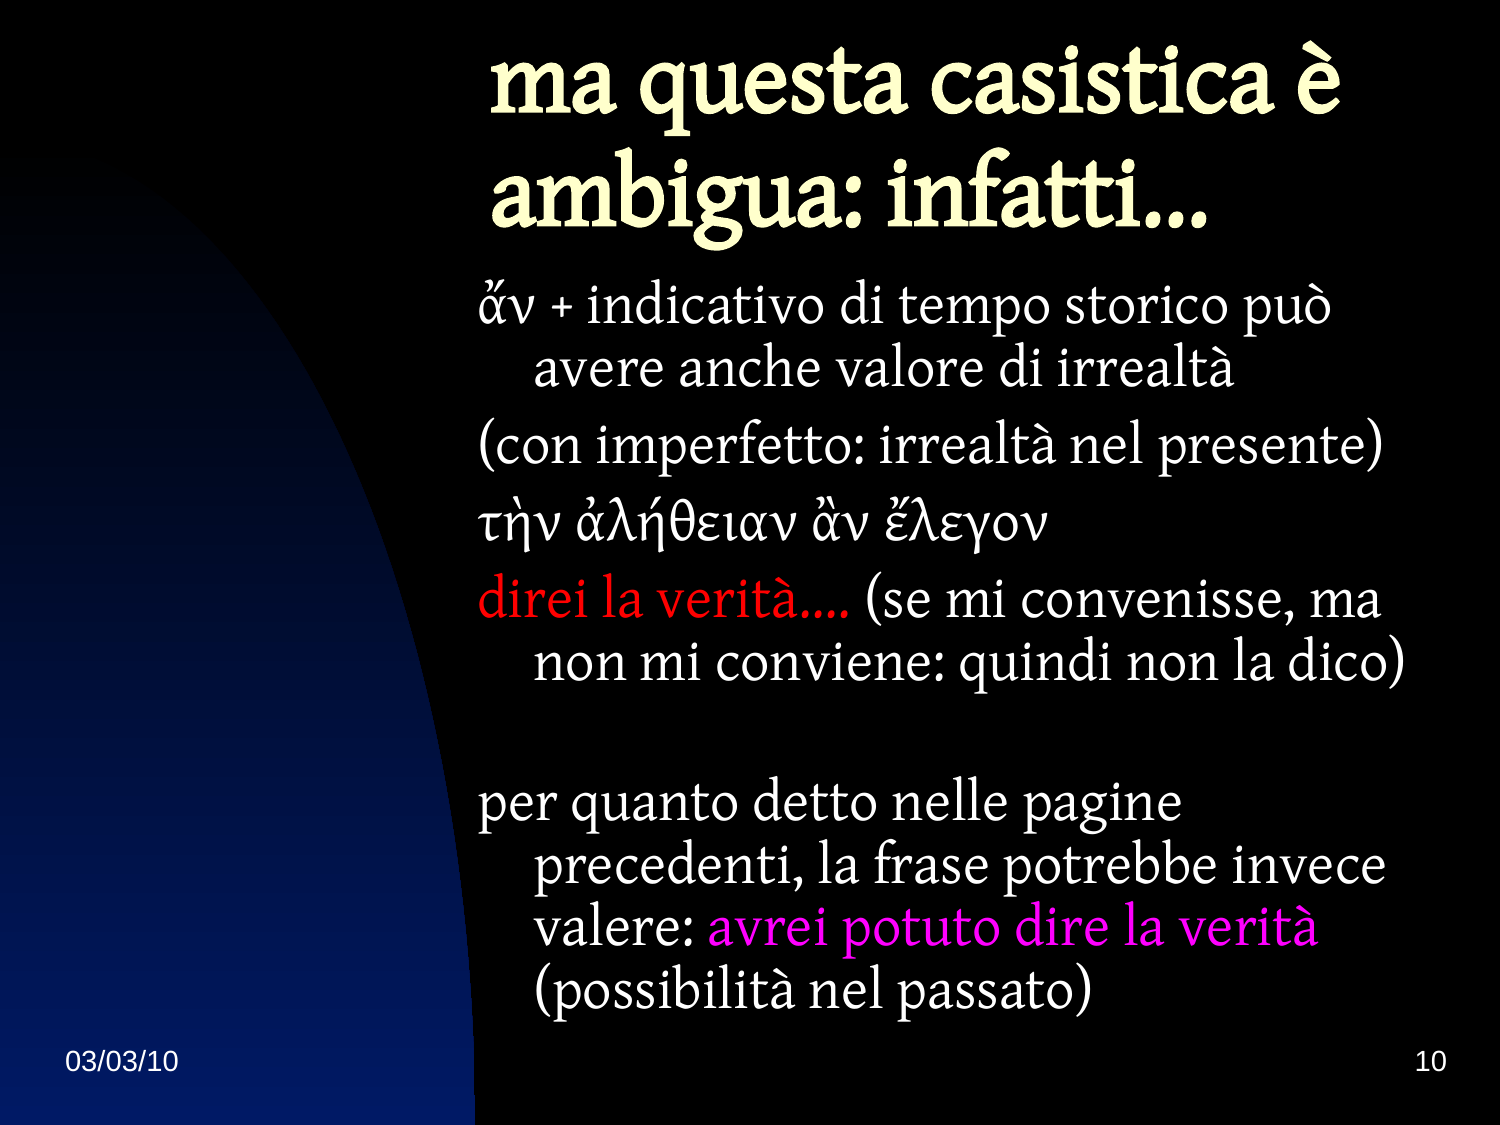

# ma questa casistica è ambigua: infatti...
ἄν + indicativo di tempo storico può avere anche valore di irrealtà
(con imperfetto: irrealtà nel presente)
τὴν ἀλήθειαν ἂν ἔλεγον
direi la verità.... (se mi convenisse, ma non mi conviene: quindi non la dico)
per quanto detto nelle pagine precedenti, la frase potrebbe invece valere: avrei potuto dire la verità (possibilità nel passato)
10